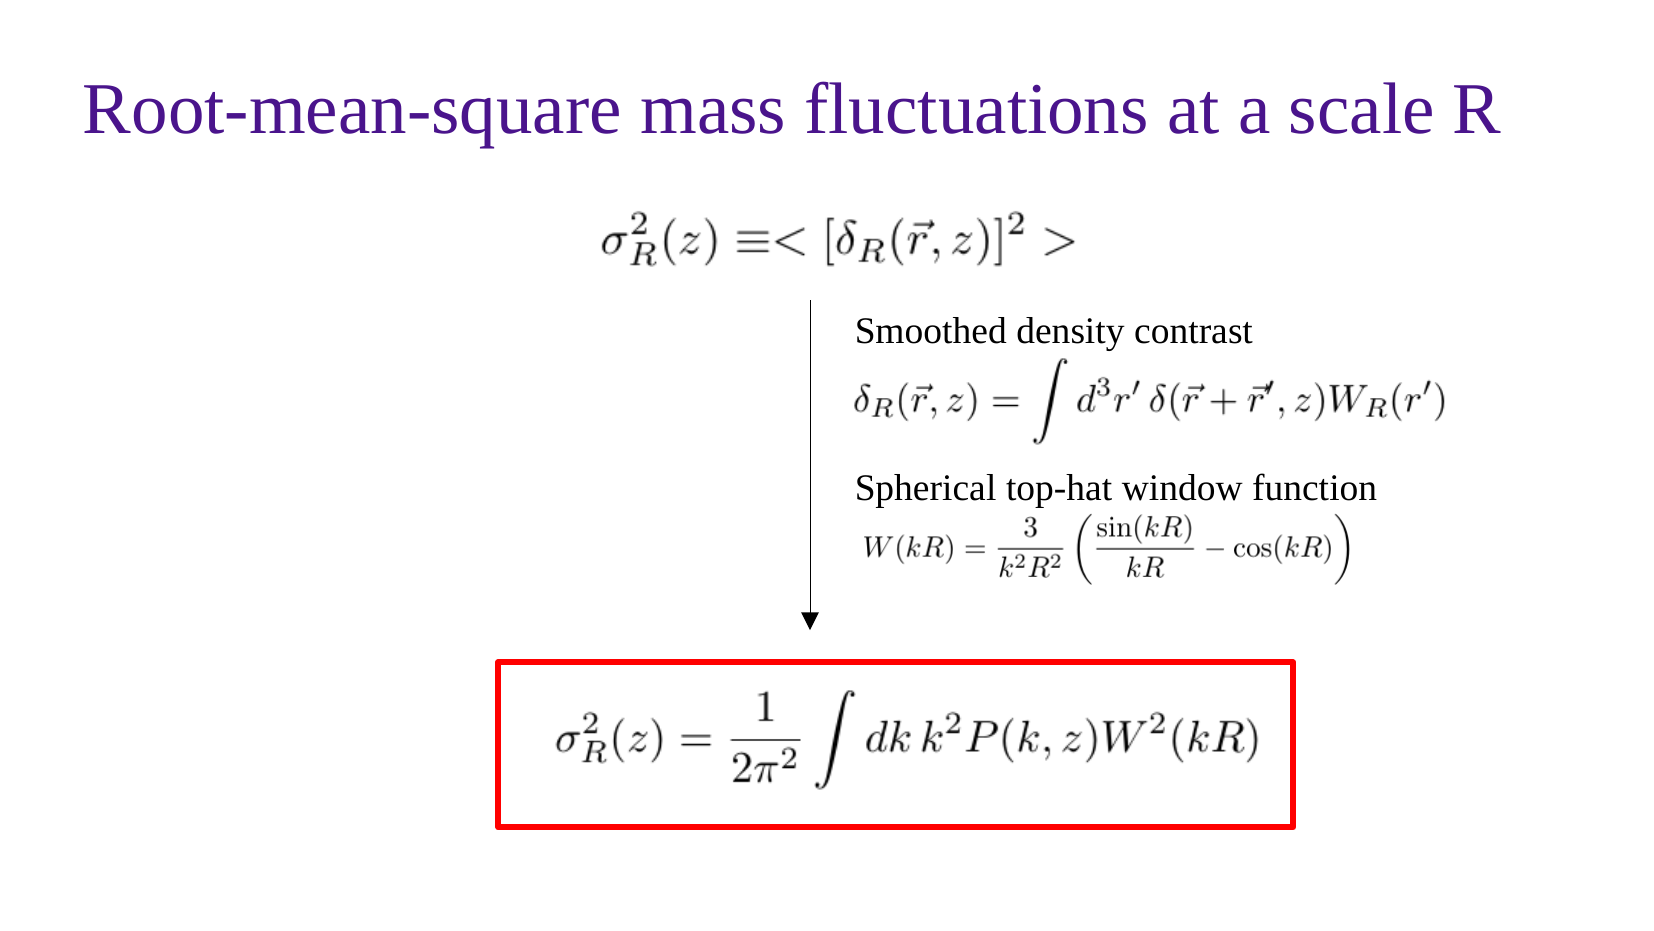

# Root-mean-square mass fluctuations at a scale R
Smoothed density contrast
Spherical top-hat window function